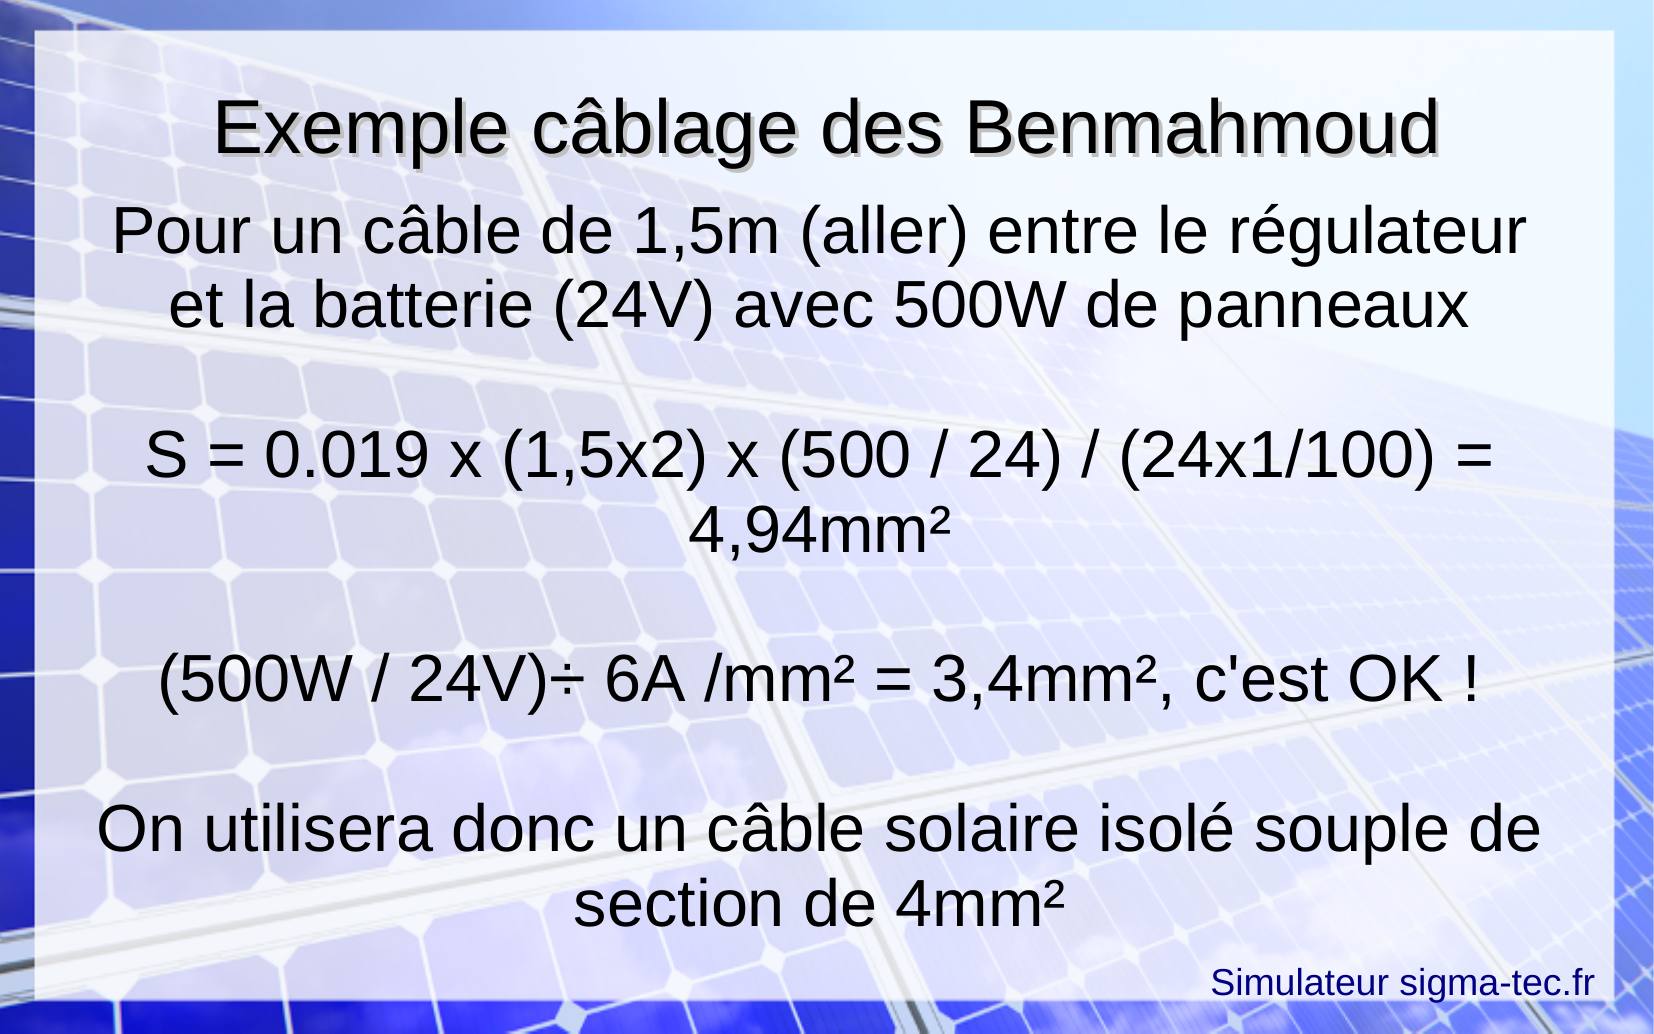

# Exemple câblage des Benmahmoud
Pour un câble de 1,5m (aller) entre le régulateur et la batterie (24V) avec 500W de panneaux
S = 0.019 x (1,5x2) x (500 / 24) / (24x1/100) = 4,94mm²
(500W / 24V)÷ 6A /mm² = 3,4mm², c'est OK !
On utilisera donc un câble solaire isolé souple de section de 4mm²
Simulateur sigma-tec.fr